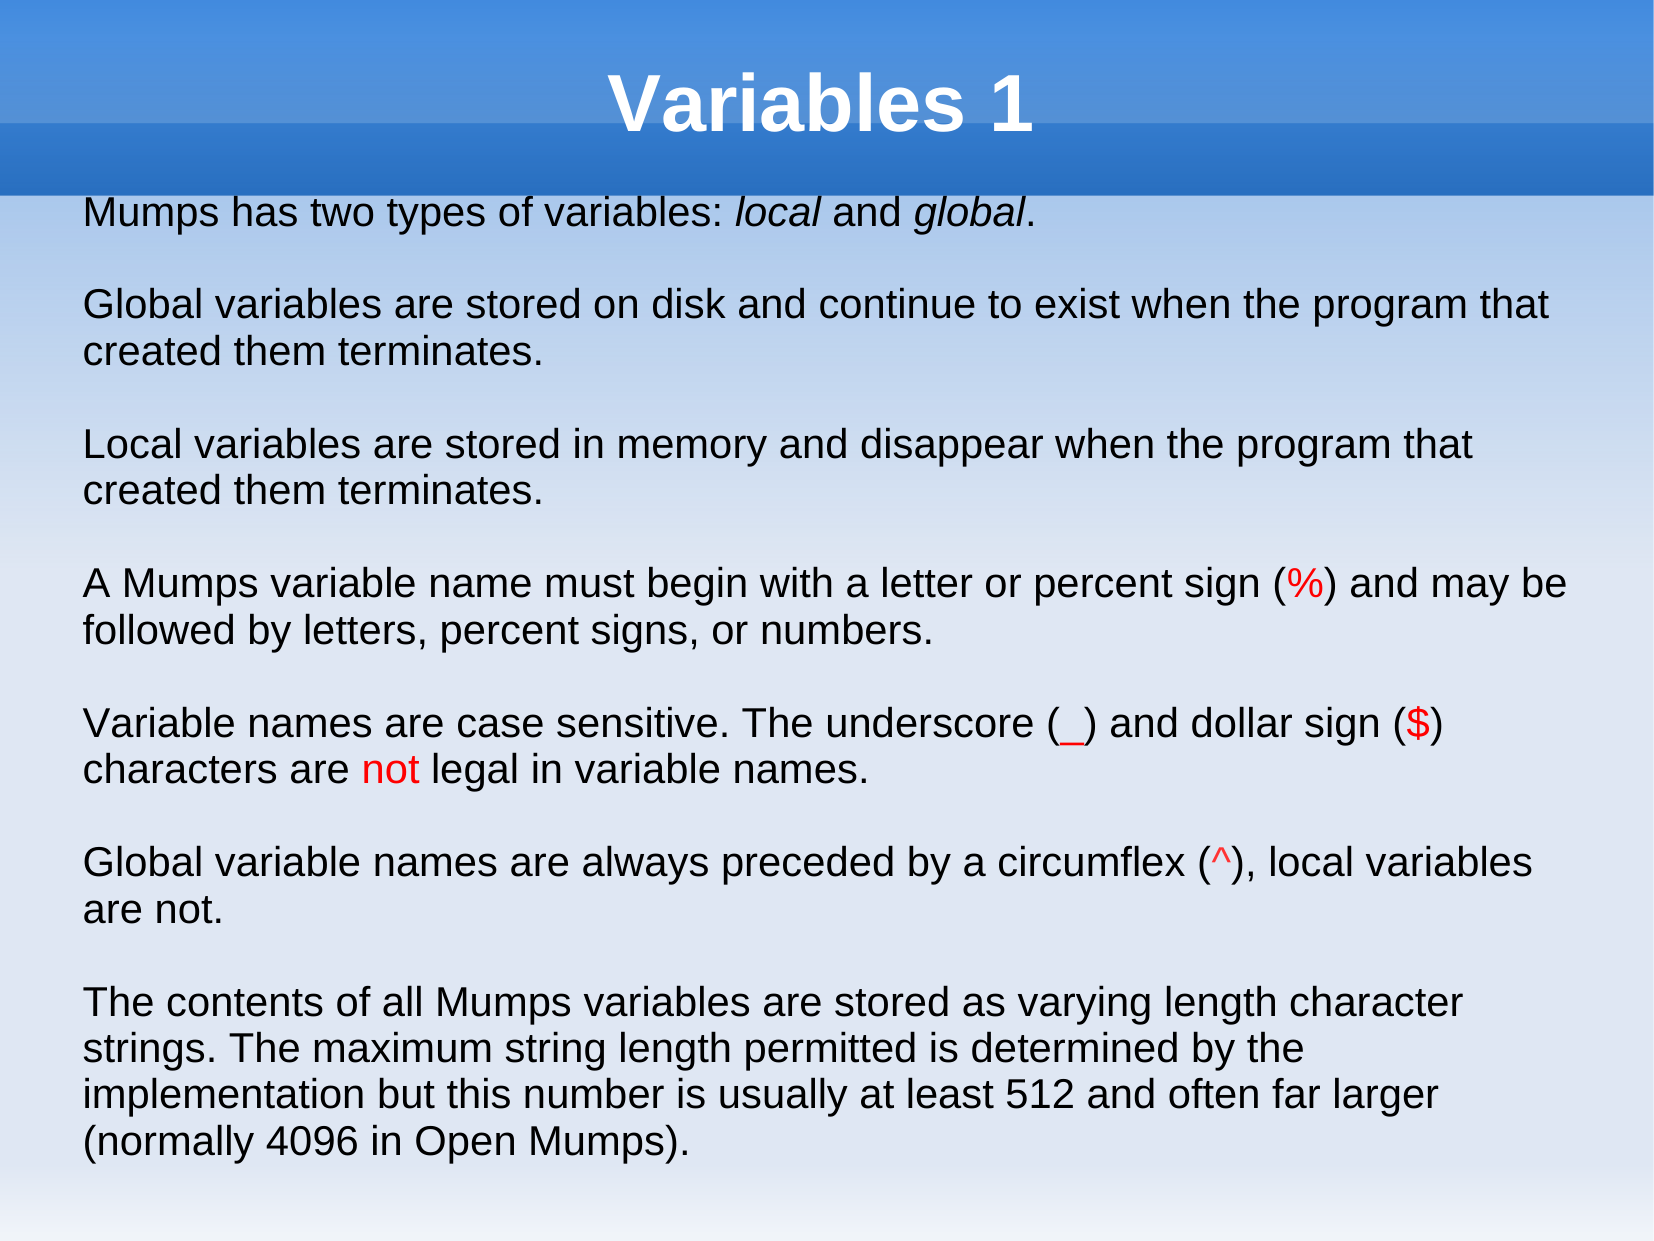

# Variables 1
Mumps has two types of variables: local and global.
Global variables are stored on disk and continue to exist when the program that created them terminates.
Local variables are stored in memory and disappear when the program that created them terminates.
A Mumps variable name must begin with a letter or percent sign (%) and may be followed by letters, percent signs, or numbers.
Variable names are case sensitive. The underscore (_) and dollar sign ($) characters are not legal in variable names.
Global variable names are always preceded by a circumflex (^), local variables are not.
The contents of all Mumps variables are stored as varying length character strings. The maximum string length permitted is determined by the implementation but this number is usually at least 512 and often far larger (normally 4096 in Open Mumps).